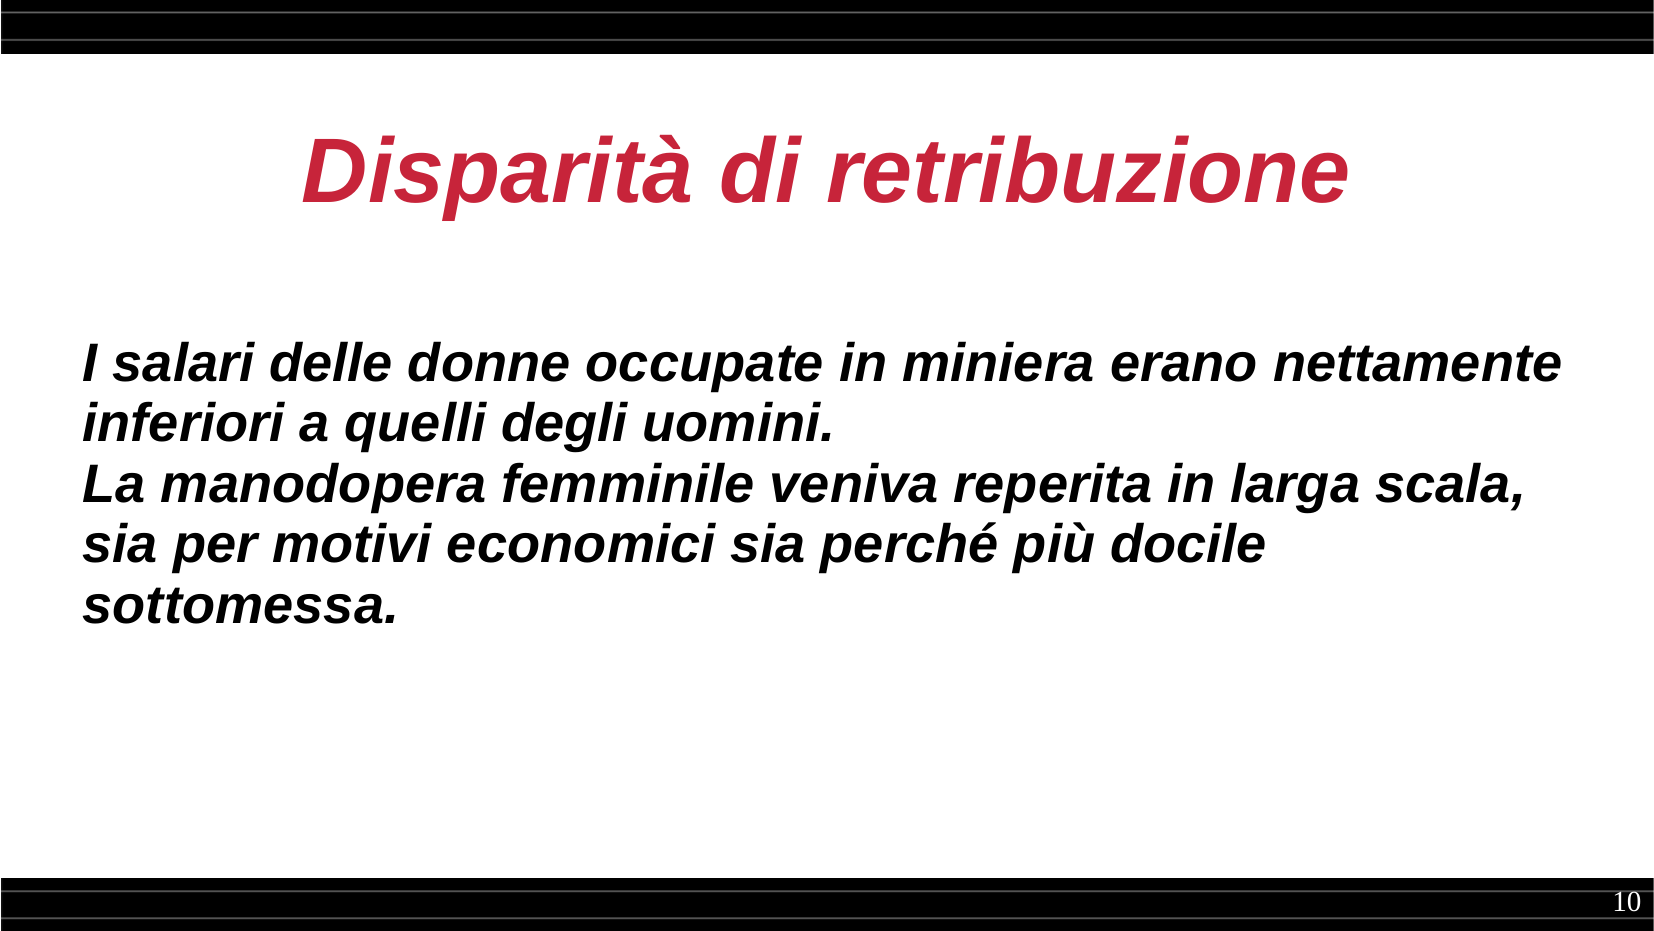

# Disparità di retribuzione
I salari delle donne occupate in miniera erano nettamente inferiori a quelli degli uomini.
La manodopera femminile veniva reperita in larga scala, sia per motivi economici sia perché più docile sottomessa.